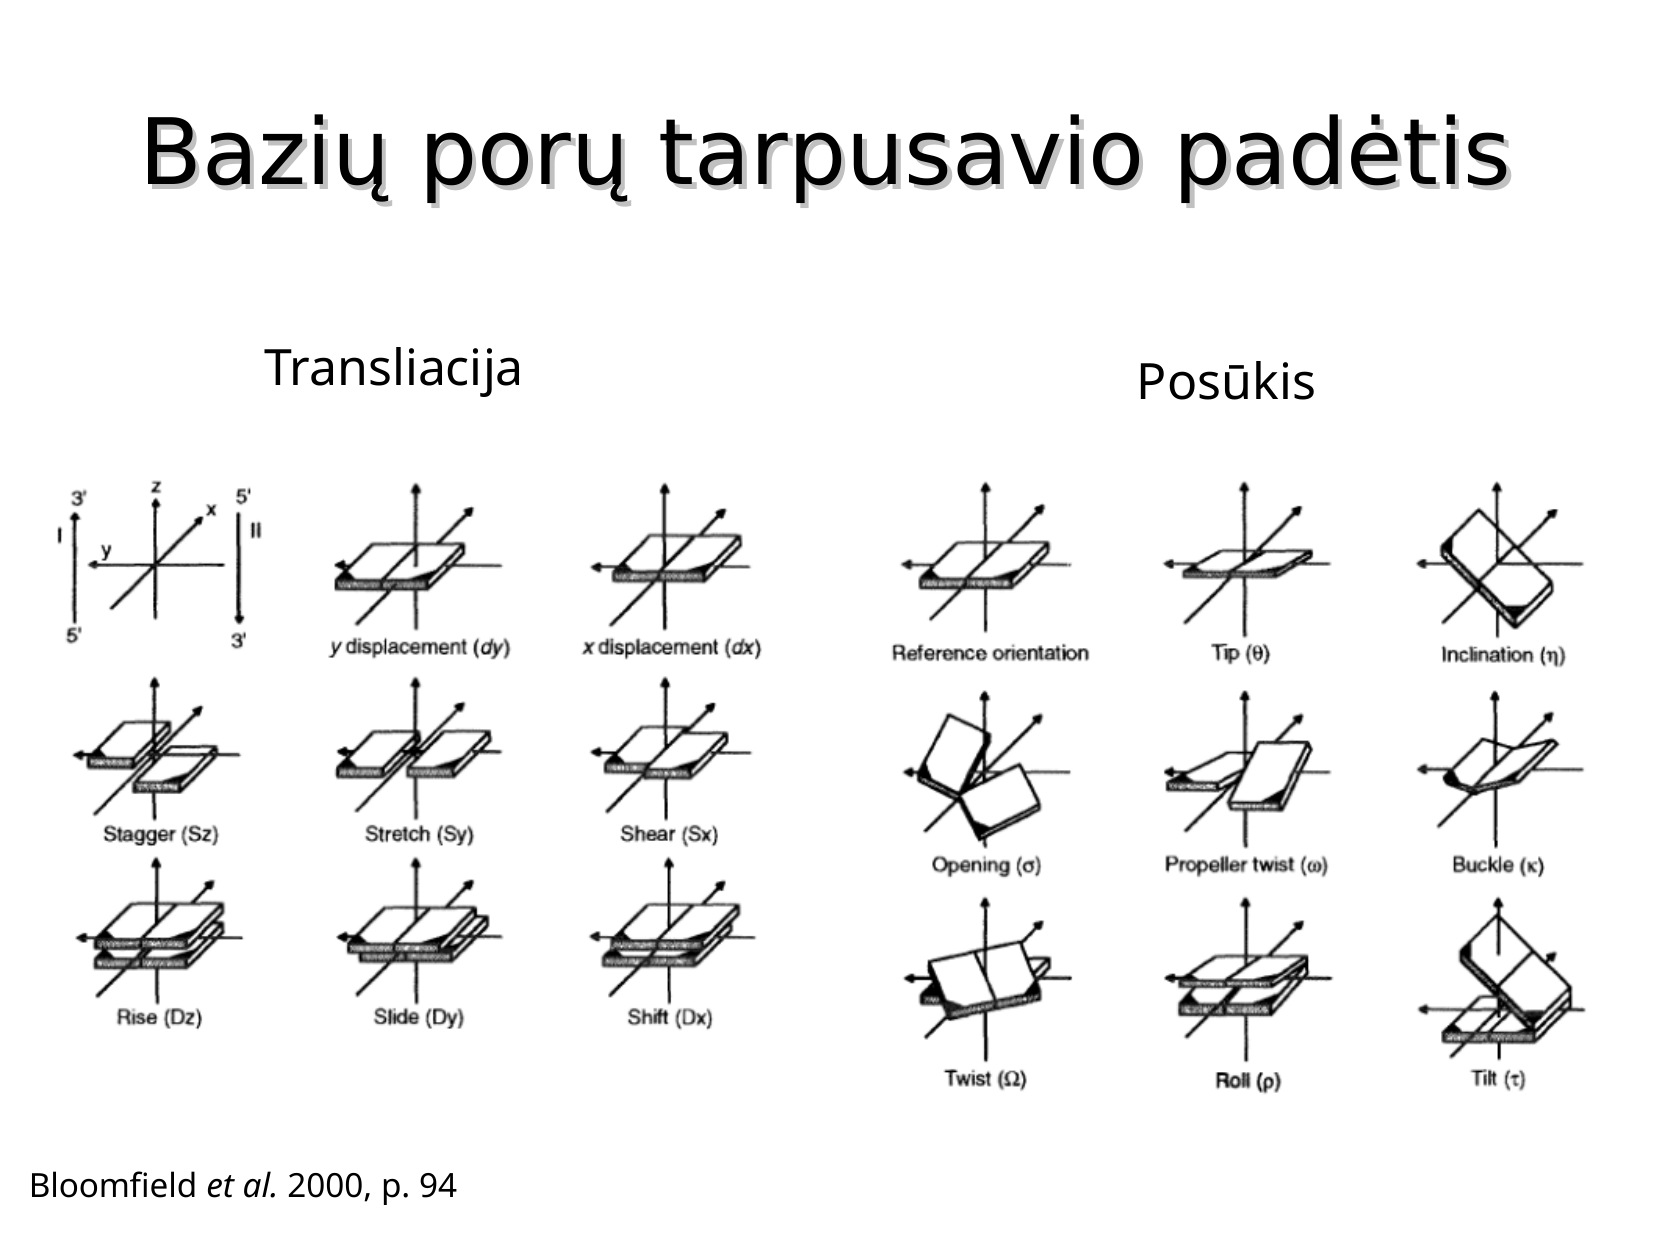

# Bazių porų tarpusavio padėtis
Transliacija
Posūkis
Bloomfield et al. 2000, p. 94